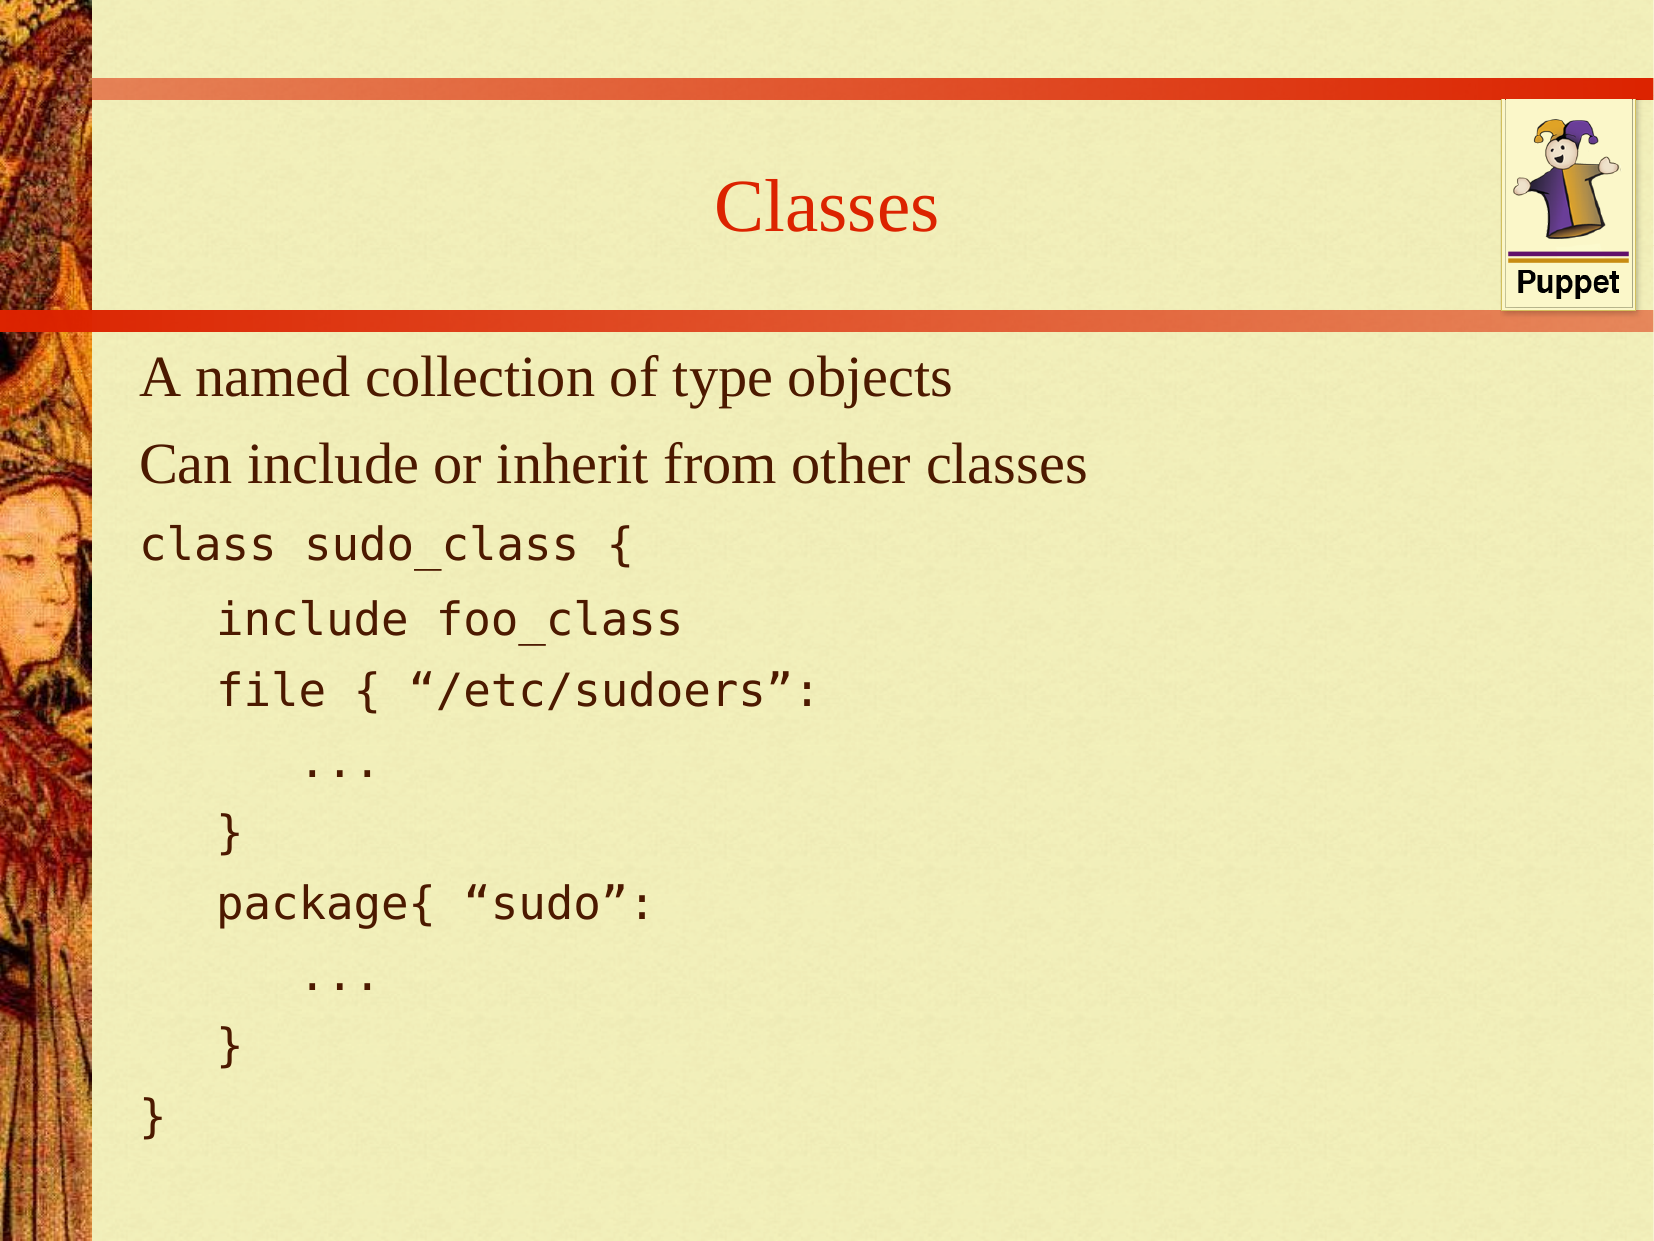

# Classes
A named collection of type objects
Can include or inherit from other classes
class sudo_class {
include foo_class
file { “/etc/sudoers”:
...
}
package{ “sudo”:
...
}
}